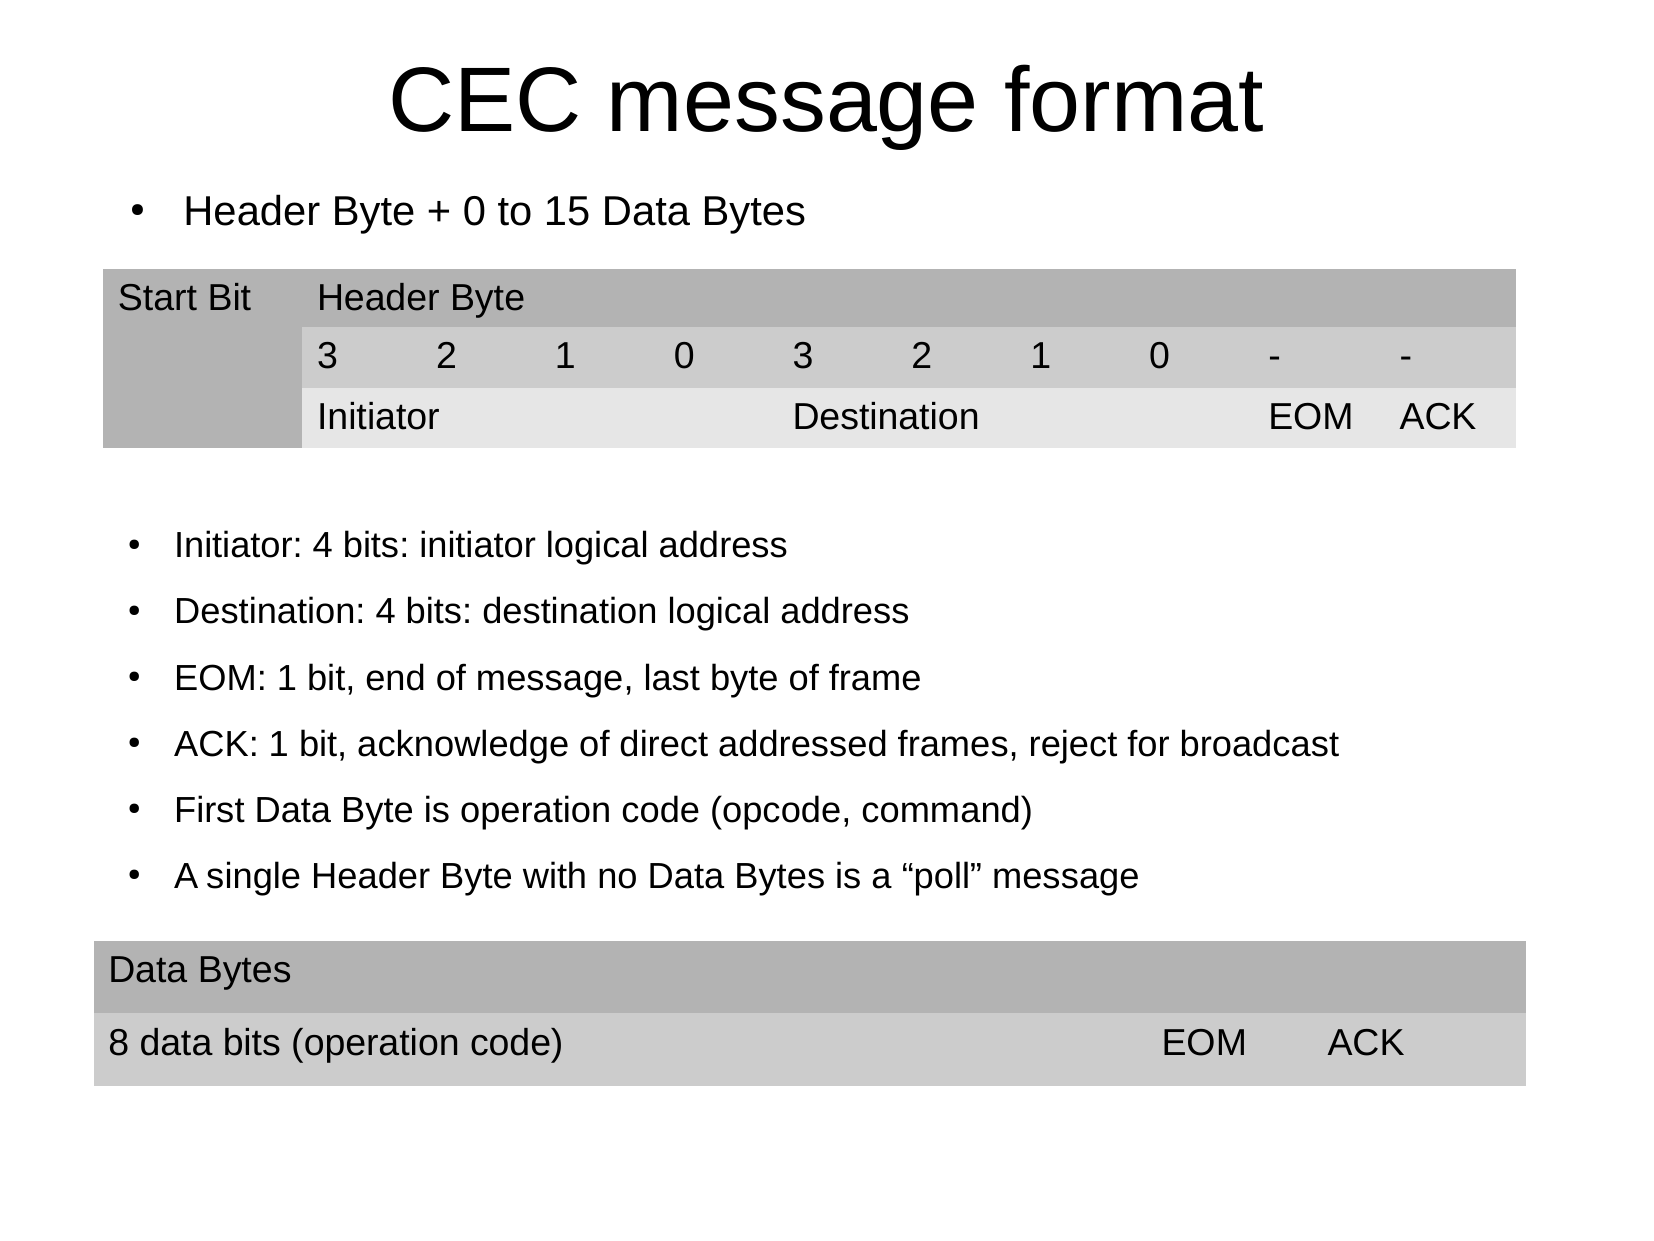

# CEC message format
Header Byte + 0 to 15 Data Bytes
| Start Bit | Header Byte | | | | | | | | | |
| --- | --- | --- | --- | --- | --- | --- | --- | --- | --- | --- |
| | 3 | 2 | 1 | 0 | 3 | 2 | 1 | 0 | - | - |
| | Initiator | | | | Destination | | | | EOM | ACK |
Initiator: 4 bits: initiator logical address
Destination: 4 bits: destination logical address
EOM: 1 bit, end of message, last byte of frame
ACK: 1 bit, acknowledge of direct addressed frames, reject for broadcast
First Data Byte is operation code (opcode, command)
A single Header Byte with no Data Bytes is a “poll” message
| Data Bytes | | |
| --- | --- | --- |
| 8 data bits (operation code) | EOM | ACK |